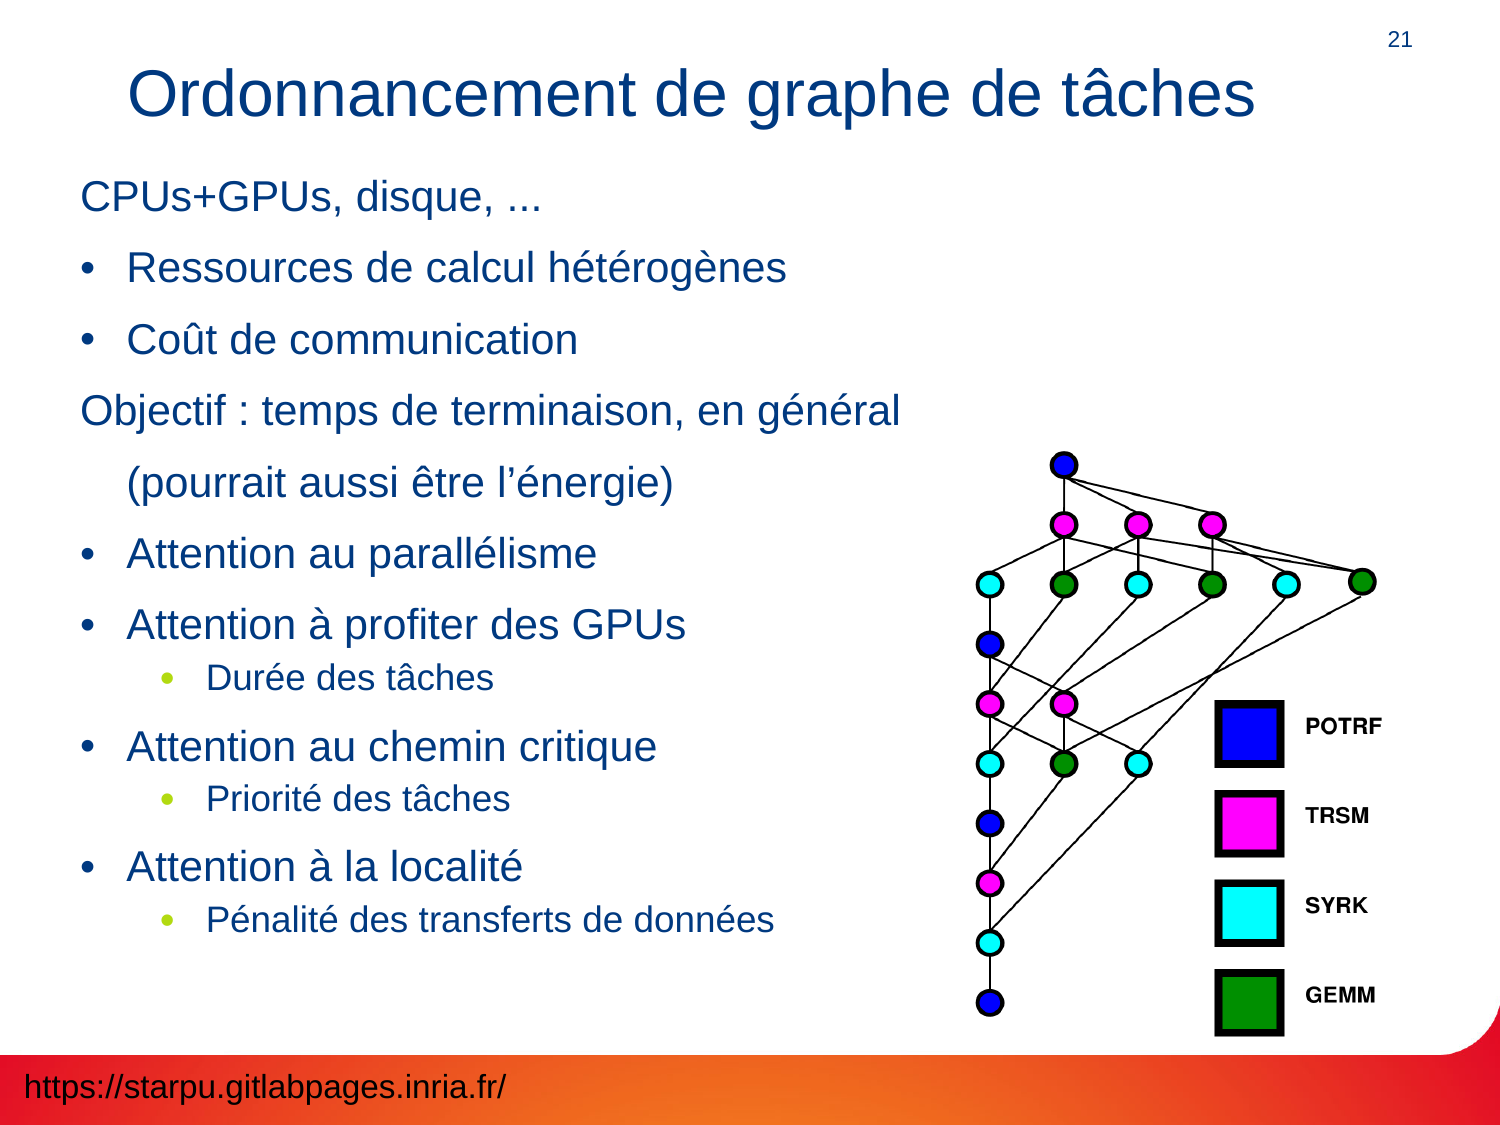

# Ordonnancement de graphe de tâches
CPUs+GPUs, disque, ...
Ressources de calcul hétérogènes
Coût de communication
Objectif : temps de terminaison, en général
(pourrait aussi être l’énergie)
Attention au parallélisme
Attention à profiter des GPUs
Durée des tâches
Attention au chemin critique
Priorité des tâches
Attention à la localité
Pénalité des transferts de données